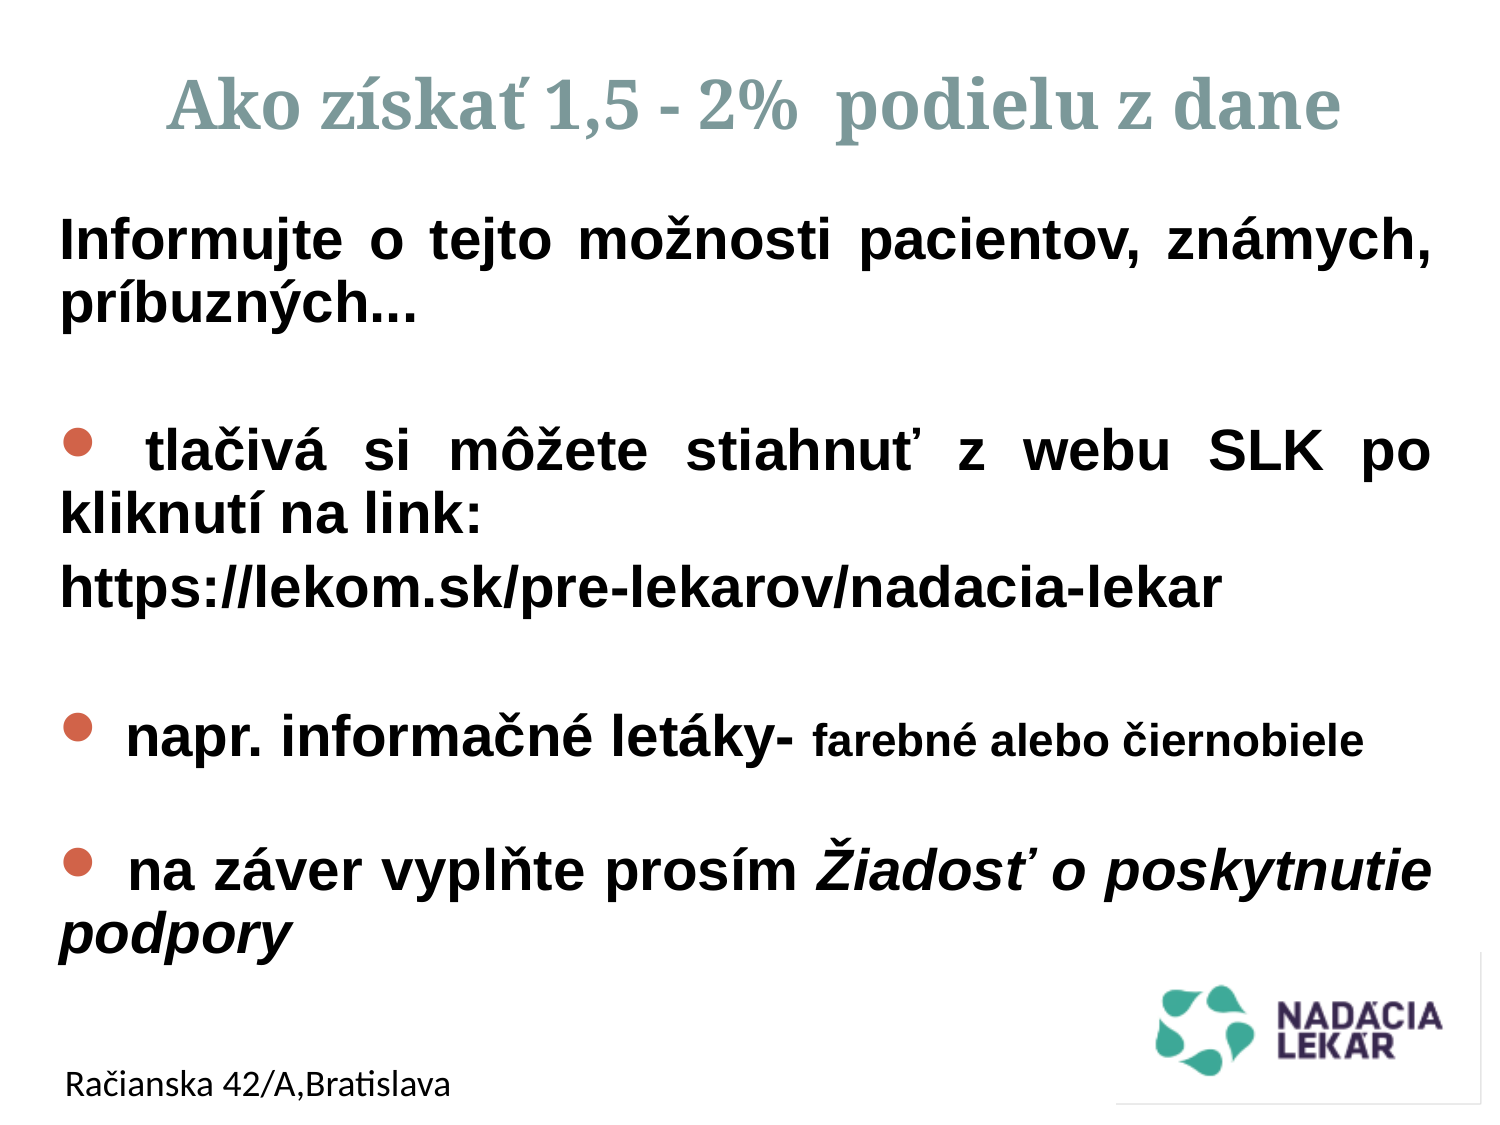

# Ako získať 1,5 - 2% podielu z dane
Informujte o tejto možnosti pacientov, známych, príbuzných...
 tlačivá si môžete stiahnuť z webu SLK po kliknutí na link:
https://lekom.sk/pre-lekarov/nadacia-lekar
 napr. informačné letáky- farebné alebo čiernobiele
 na záver vyplňte prosím Žiadosť o poskytnutie podpory
Račianska 42/A,Bratislava